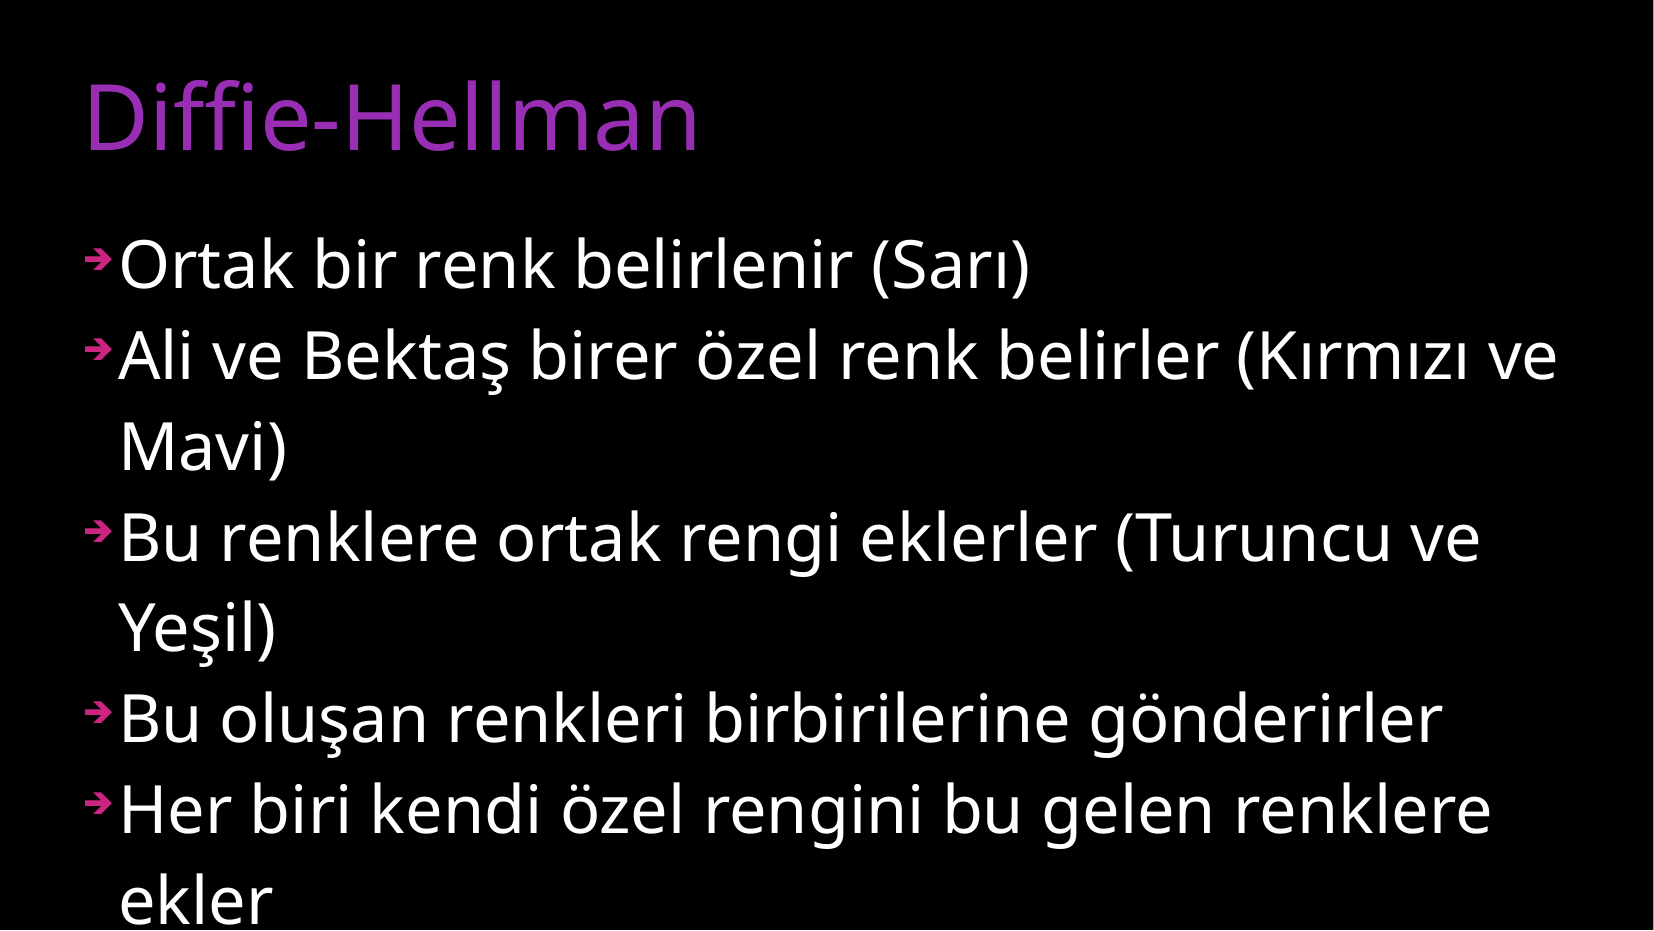

# Diffie-Hellman
Ortak bir renk belirlenir (Sarı)
Ali ve Bektaş birer özel renk belirler (Kırmızı ve Mavi)
Bu renklere ortak rengi eklerler (Turuncu ve Yeşil)
Bu oluşan renkleri birbirilerine gönderirler
Her biri kendi özel rengini bu gelen renklere ekler
İki taraf da aynı rengi elde eder (Kahverengi)